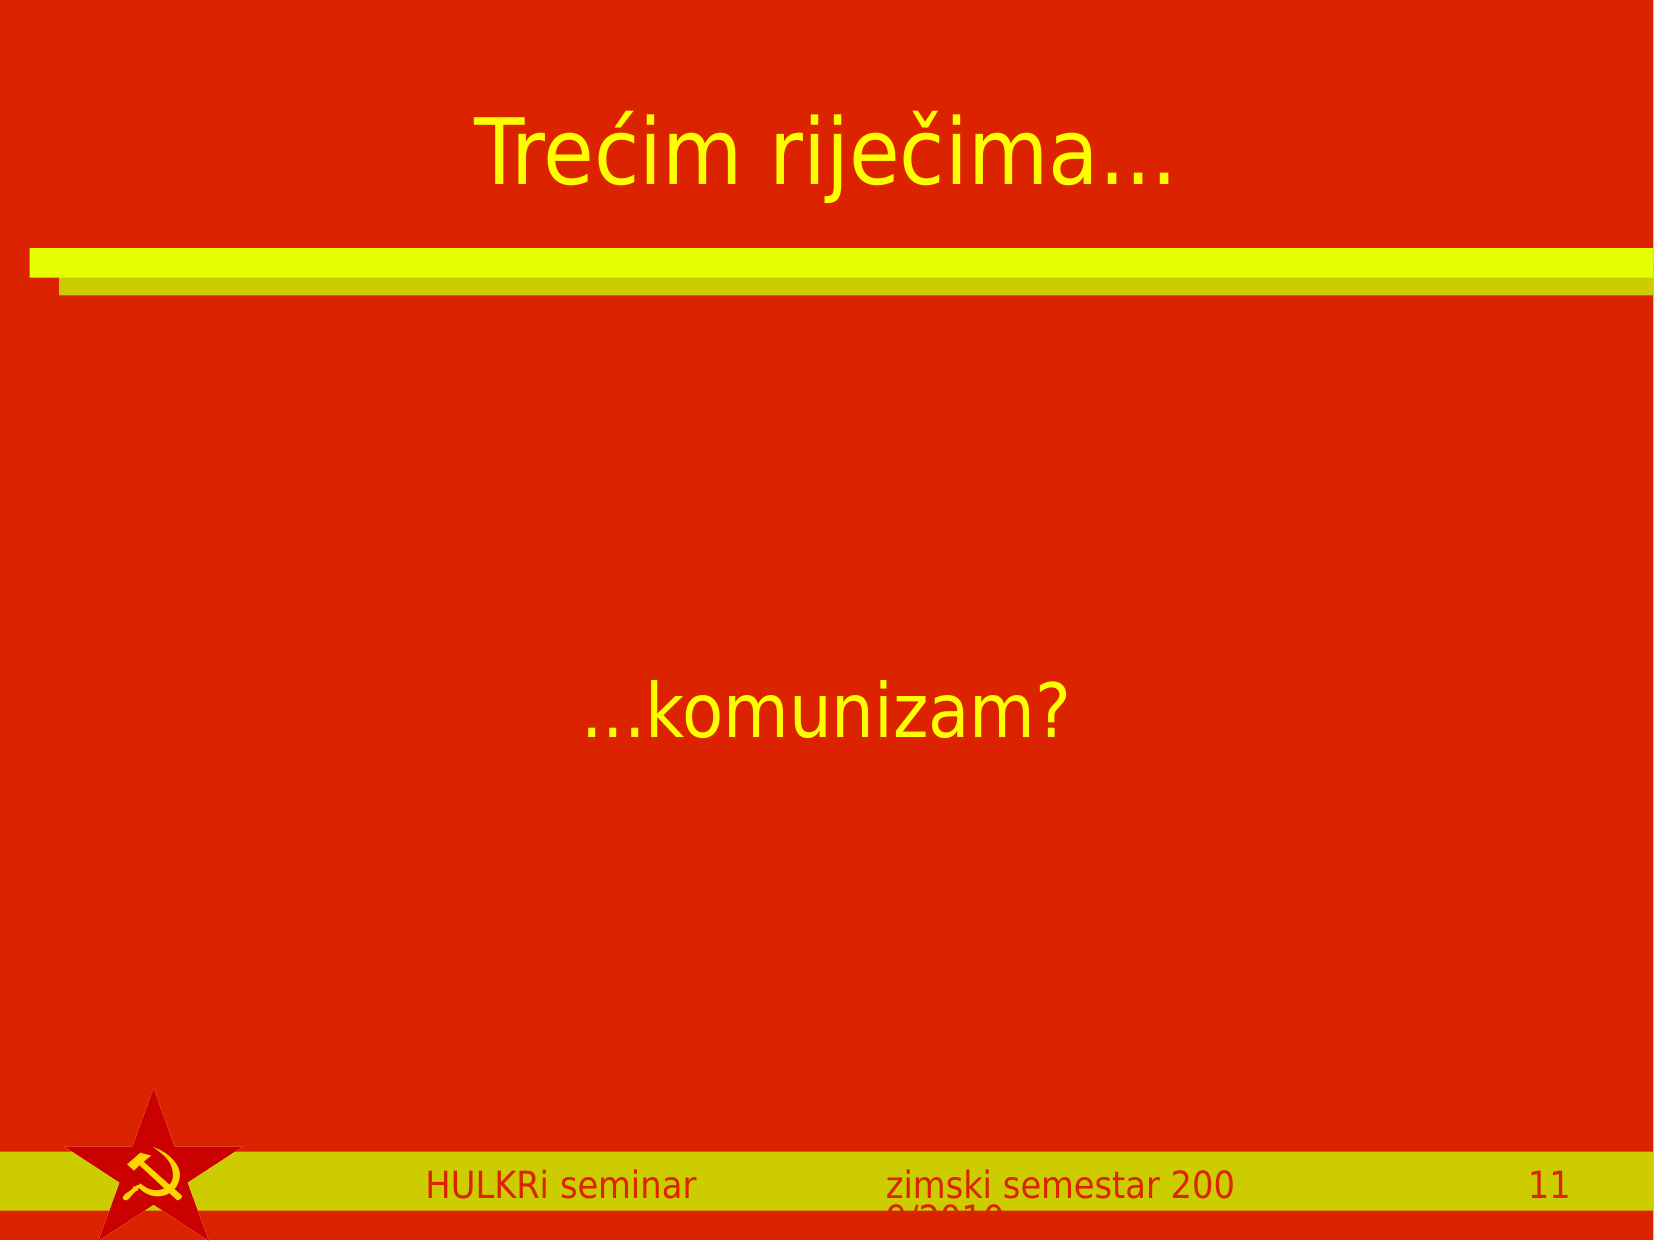

# Trećim riječima...
...komunizam?
HULKRi seminar
zimski semestar 2009/2010.
11